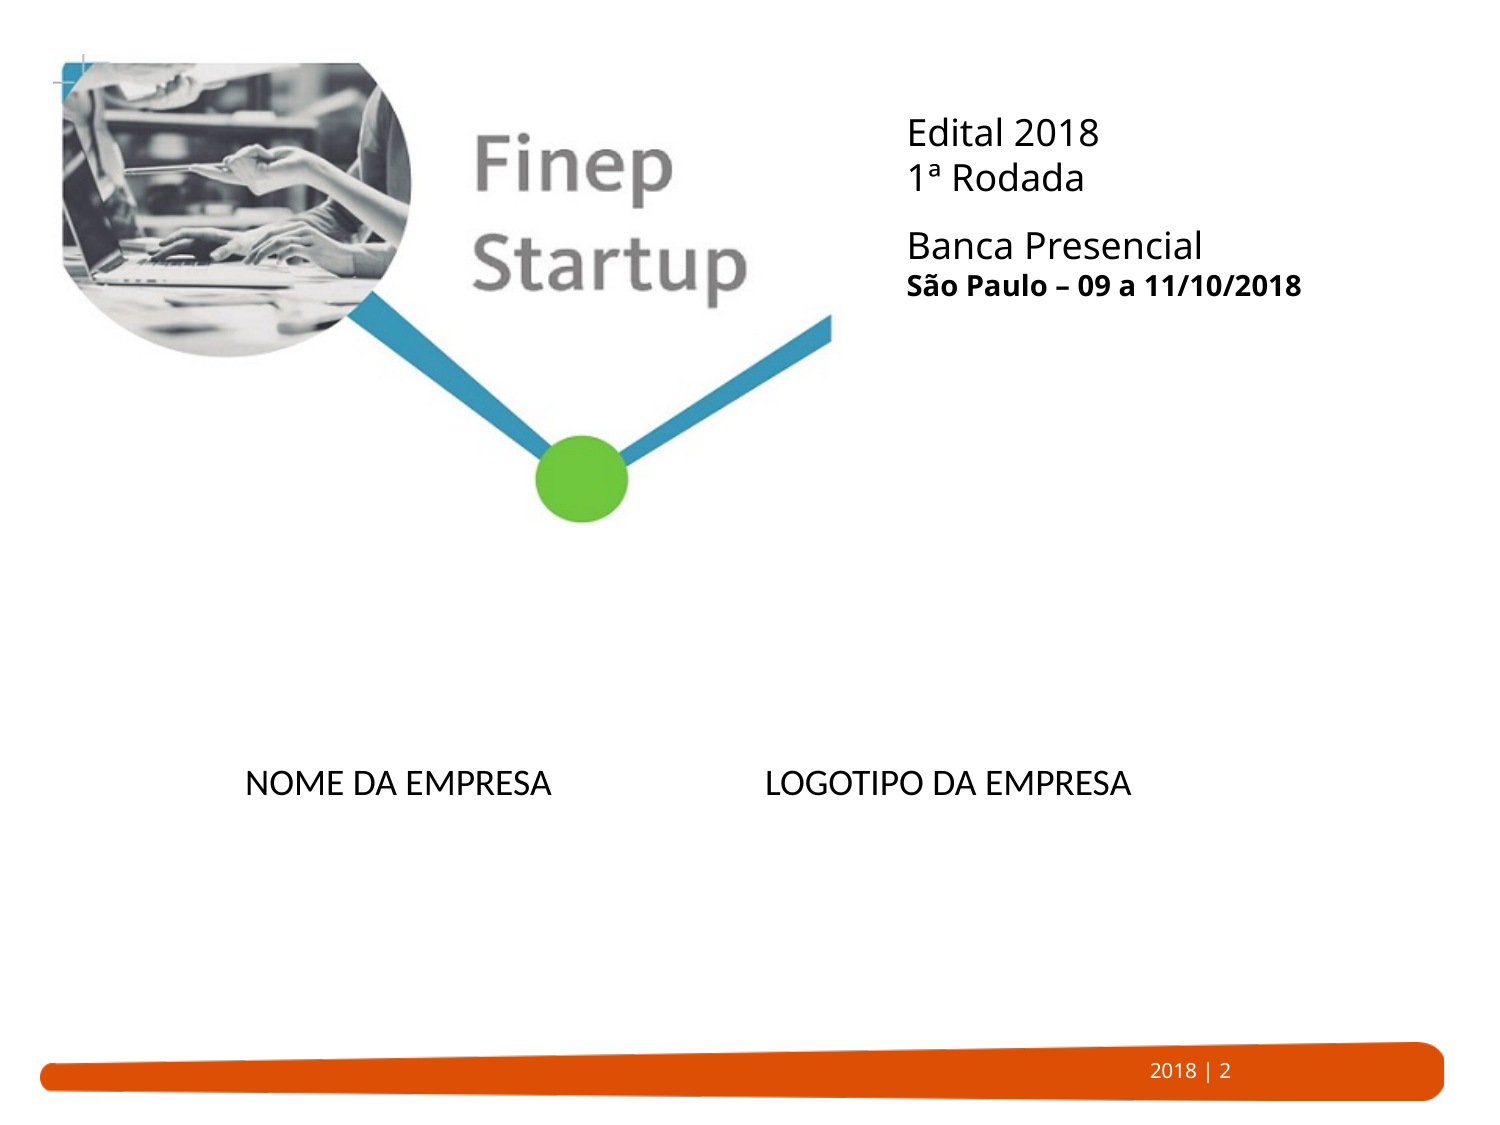

Edital 2018
1ª Rodada
Banca Presencial
São Paulo – 09 a 11/10/2018
NOME DA EMPRESA
LOGOTIPO DA EMPRESA